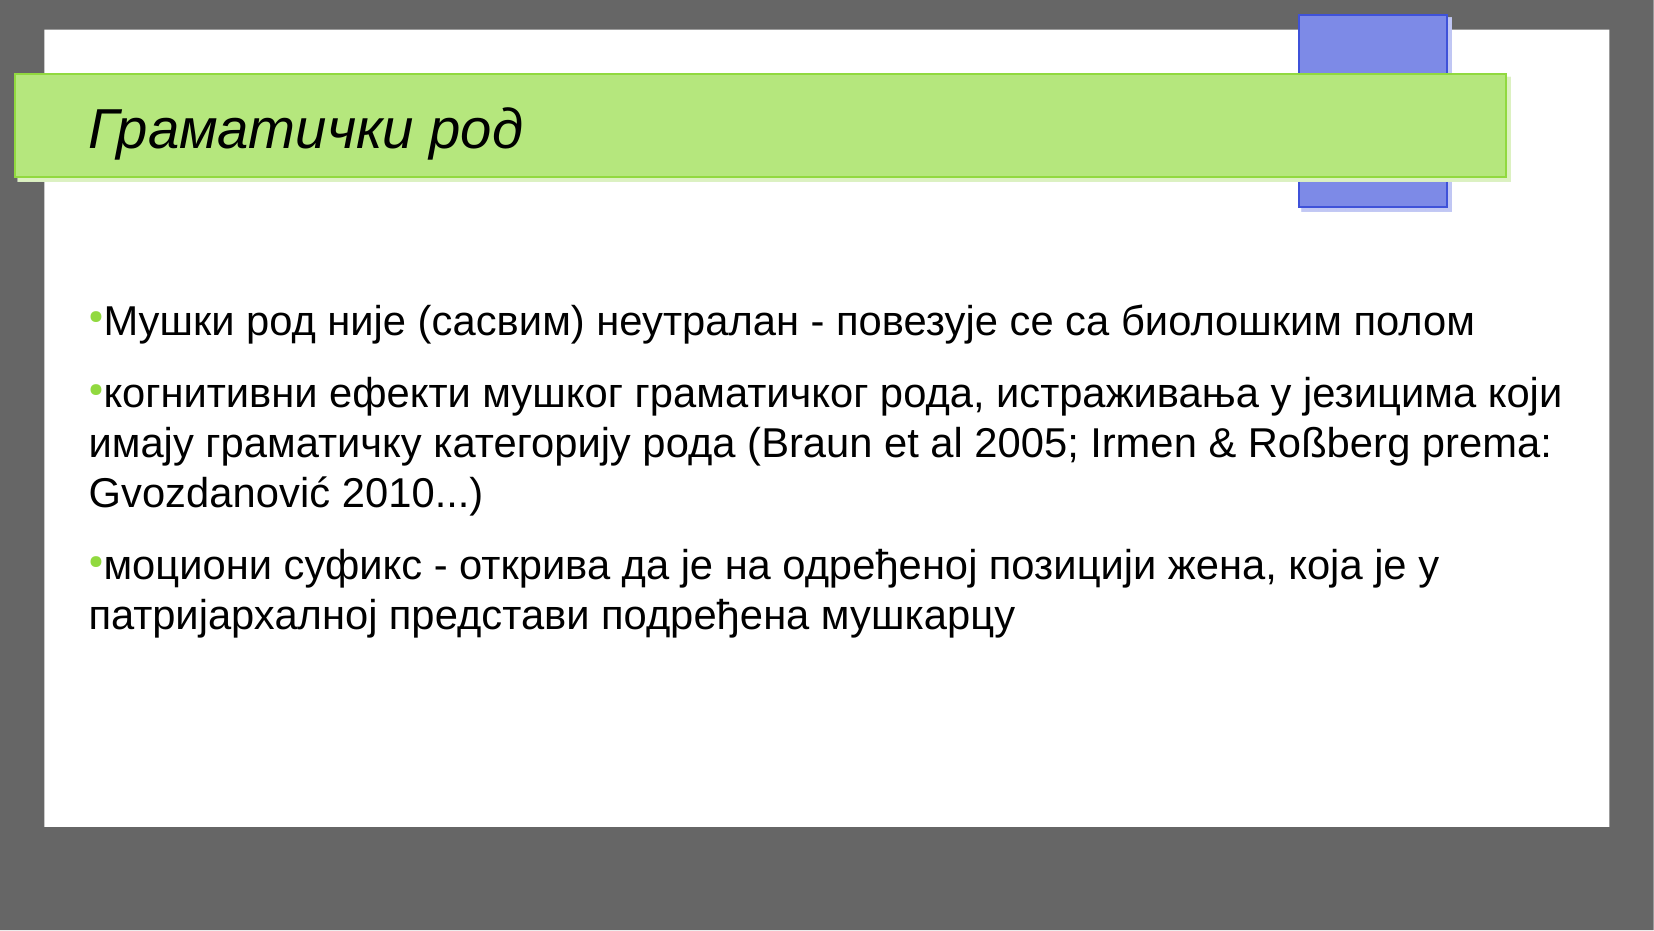

# Граматички род
Мушки род није (сасвим) неутралан - повезује се са биолошким полом
когнитивни ефекти мушког граматичког рода, истраживања у језицима који имају граматичку категорију рода (Braun et al 2005; Irmen & Roßberg prema: Gvozdanović 2010...)
моциони суфикс - открива да је на одређеној позицији жена, која је у патријархалној представи подређена мушкарцу